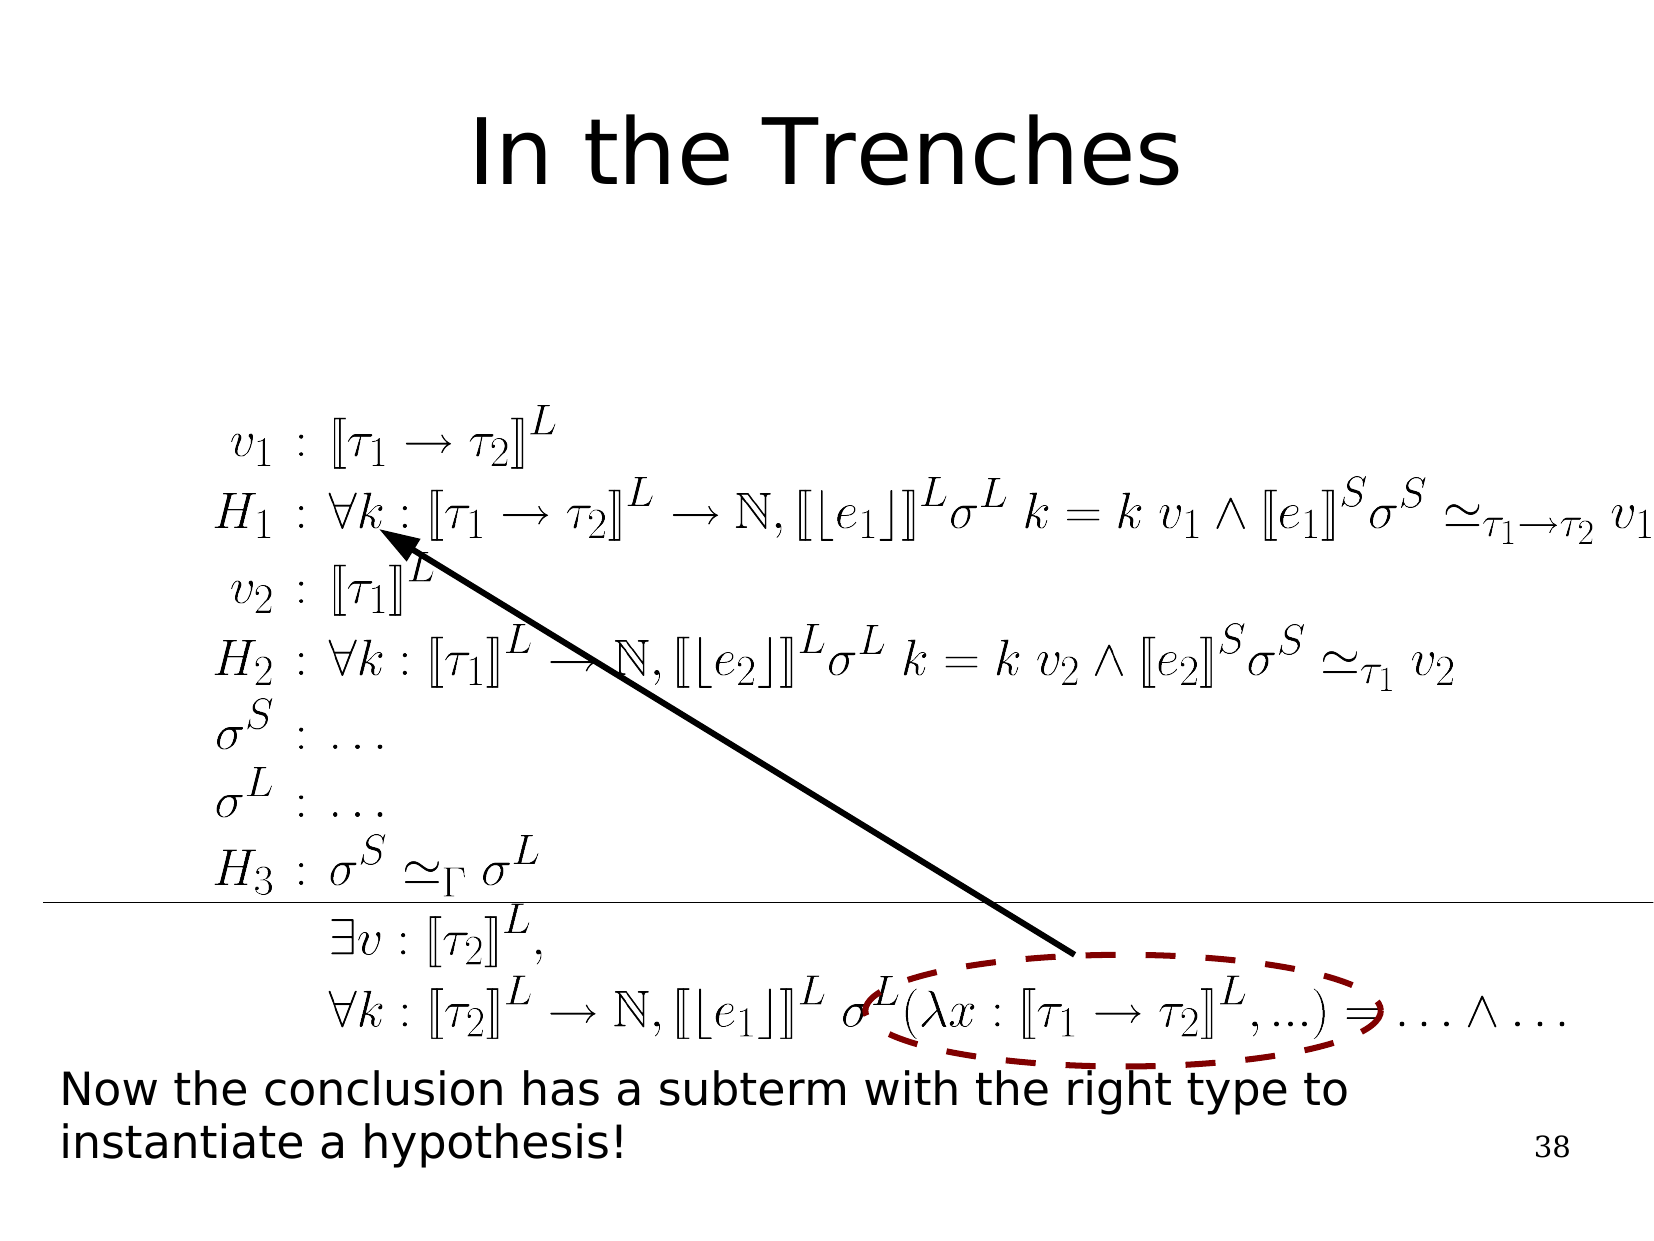

# In the Trenches
Now the conclusion has a subterm with the right type to instantiate a hypothesis!
38